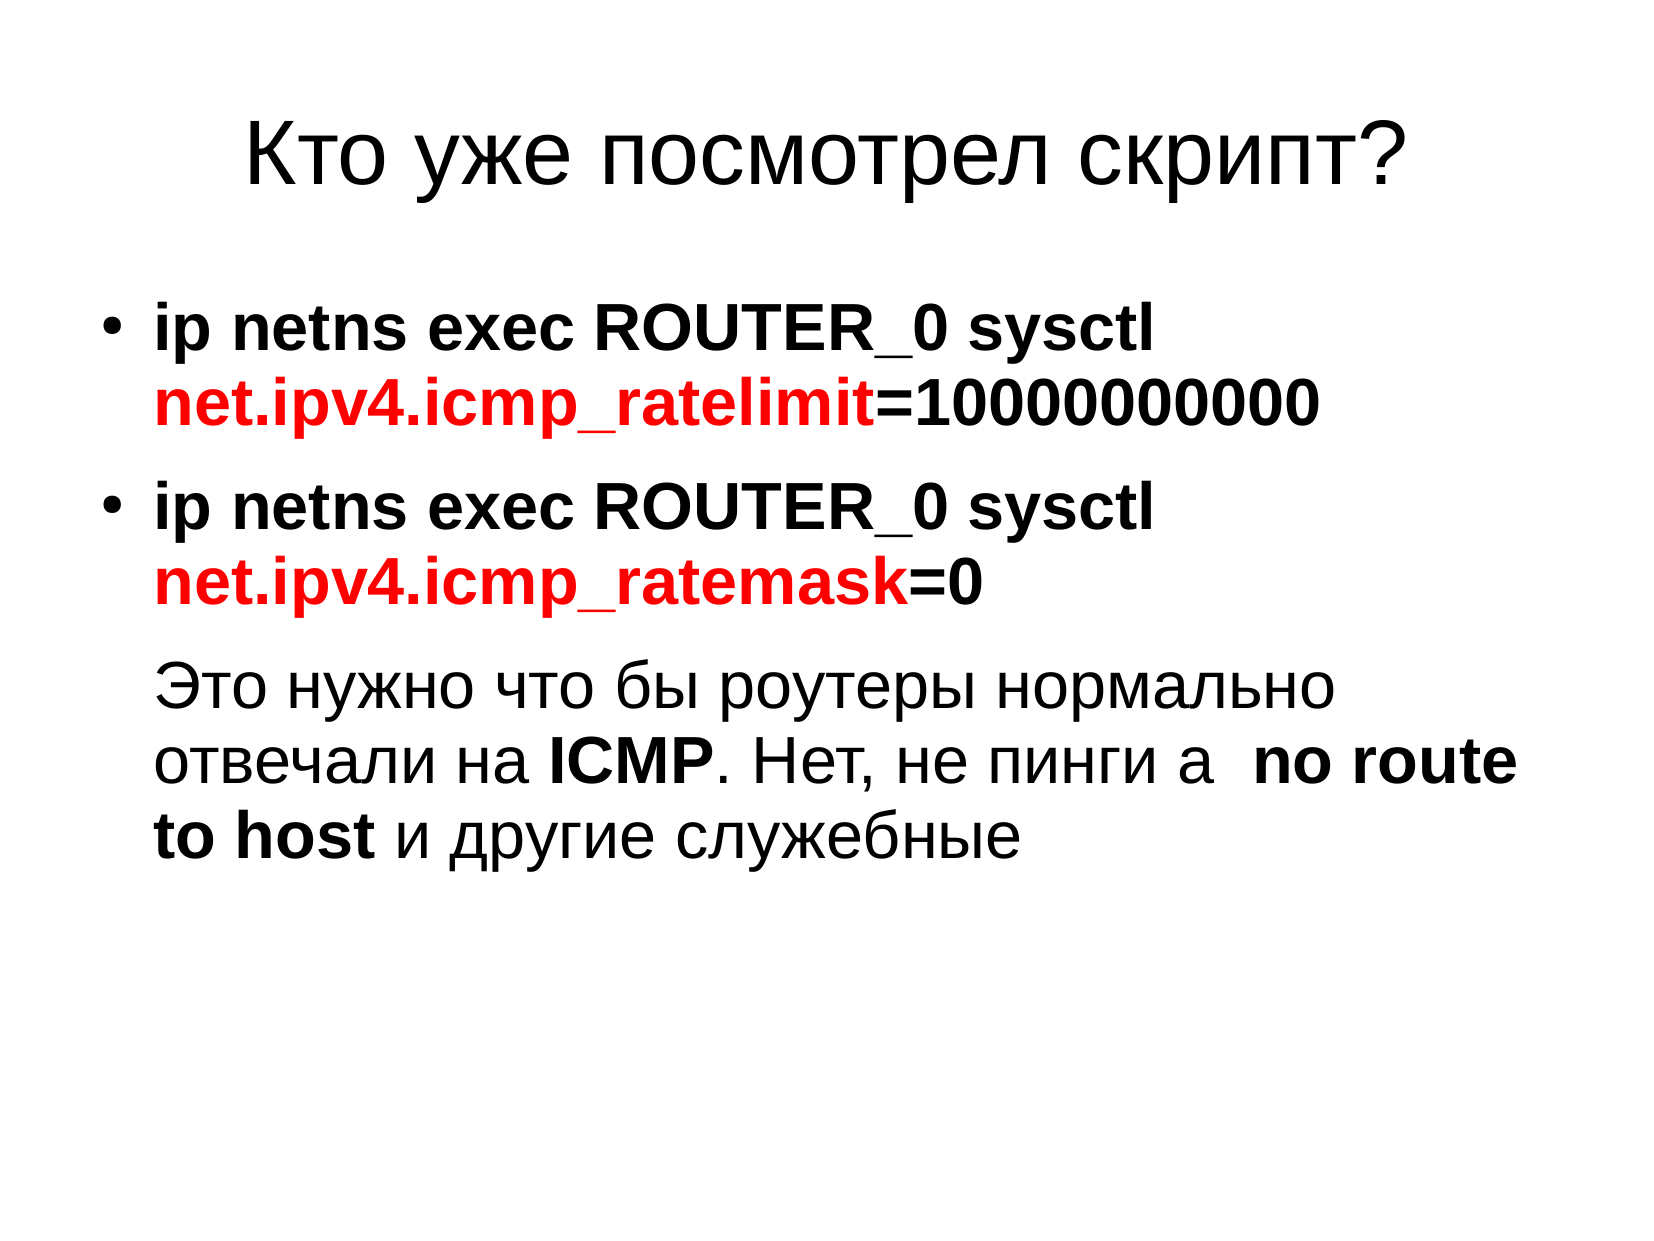

# Кто уже посмотрел скрипт?
ip netns exec ROUTER_0 sysctl net.ipv4.icmp_ratelimit=10000000000
ip netns exec ROUTER_0 sysctl net.ipv4.icmp_ratemask=0
Это нужно что бы роутеры нормально отвечали на ICMP. Нет, не пинги а no route to host и другие служебные